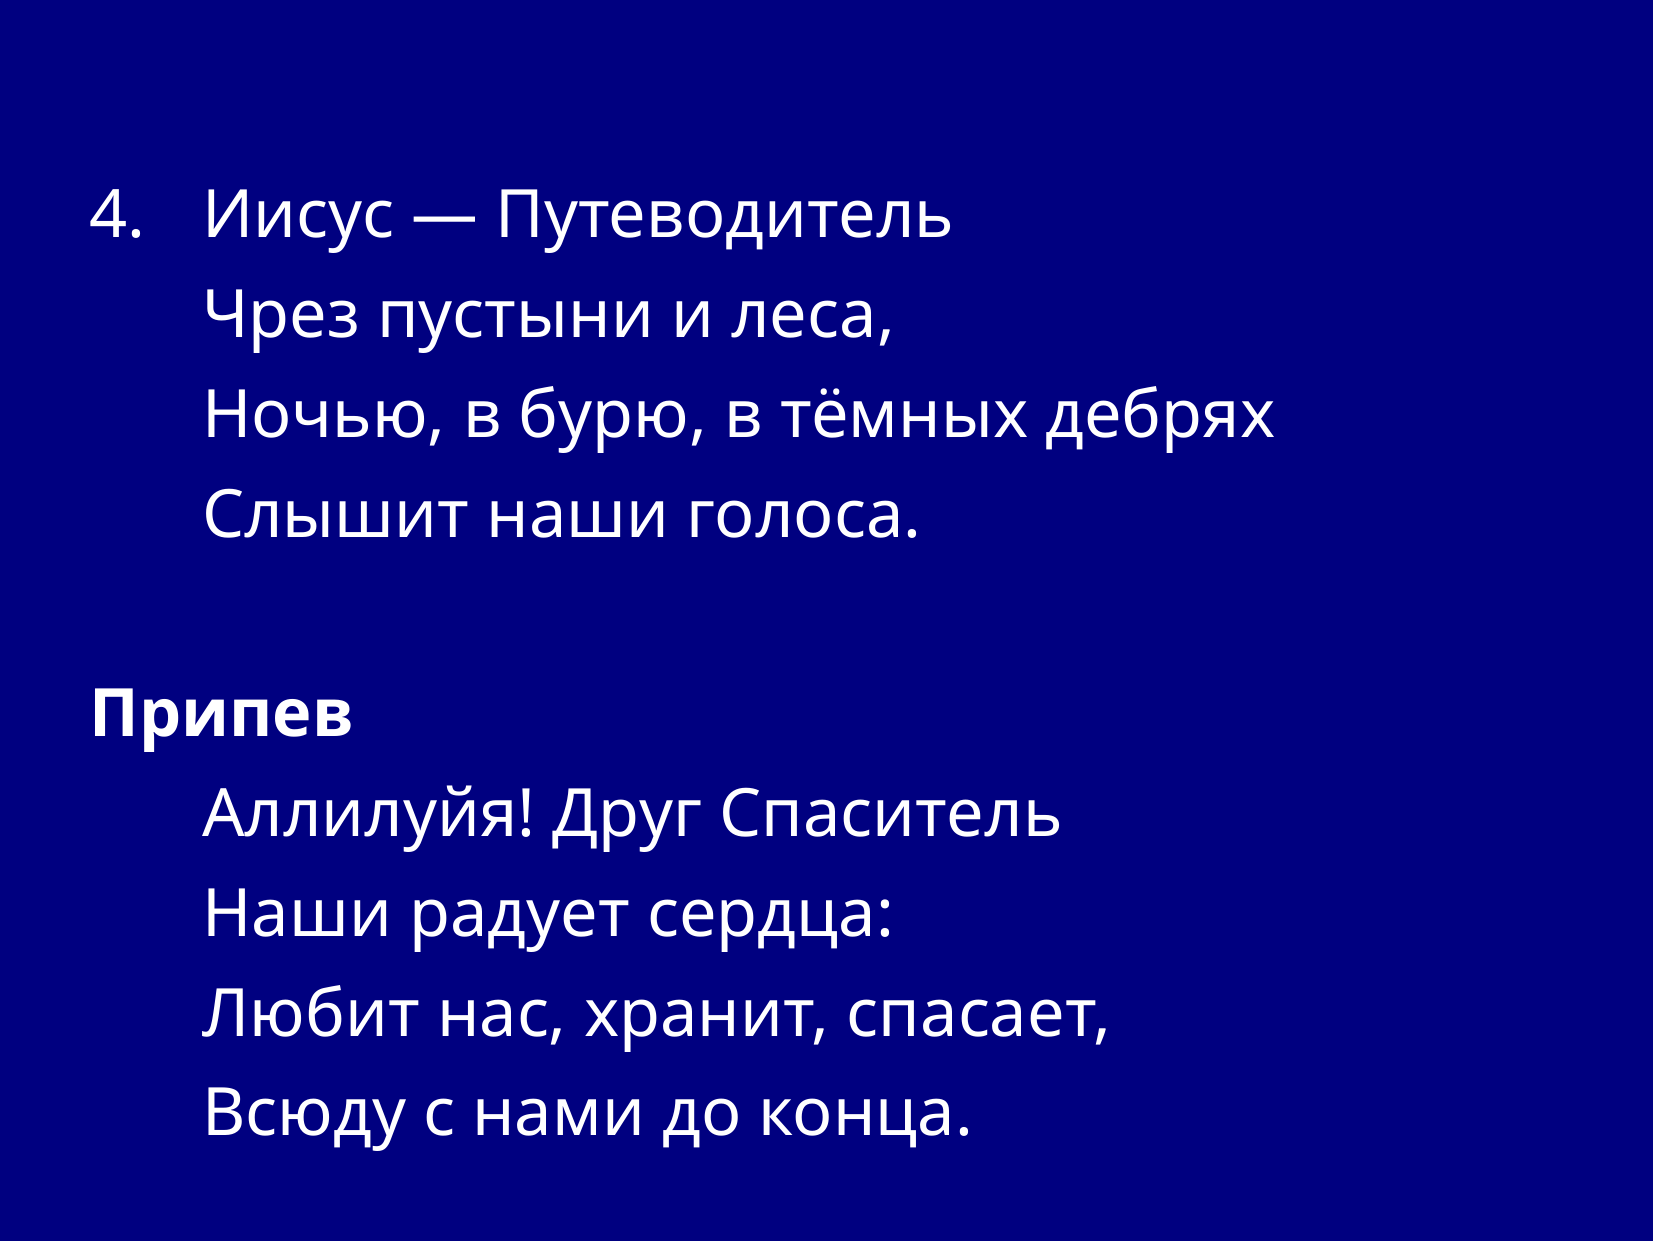

4.	Иисус — Путеводитель
	Чрез пустыни и леса,
	Ночью, в бурю, в тёмных дебрях
	Слышит наши голоса.
Припев
	Аллилуйя! Друг Спаситель
	Наши радует сердца:
	Любит нас, хранит, спасает,
	Всюду с нами до конца.